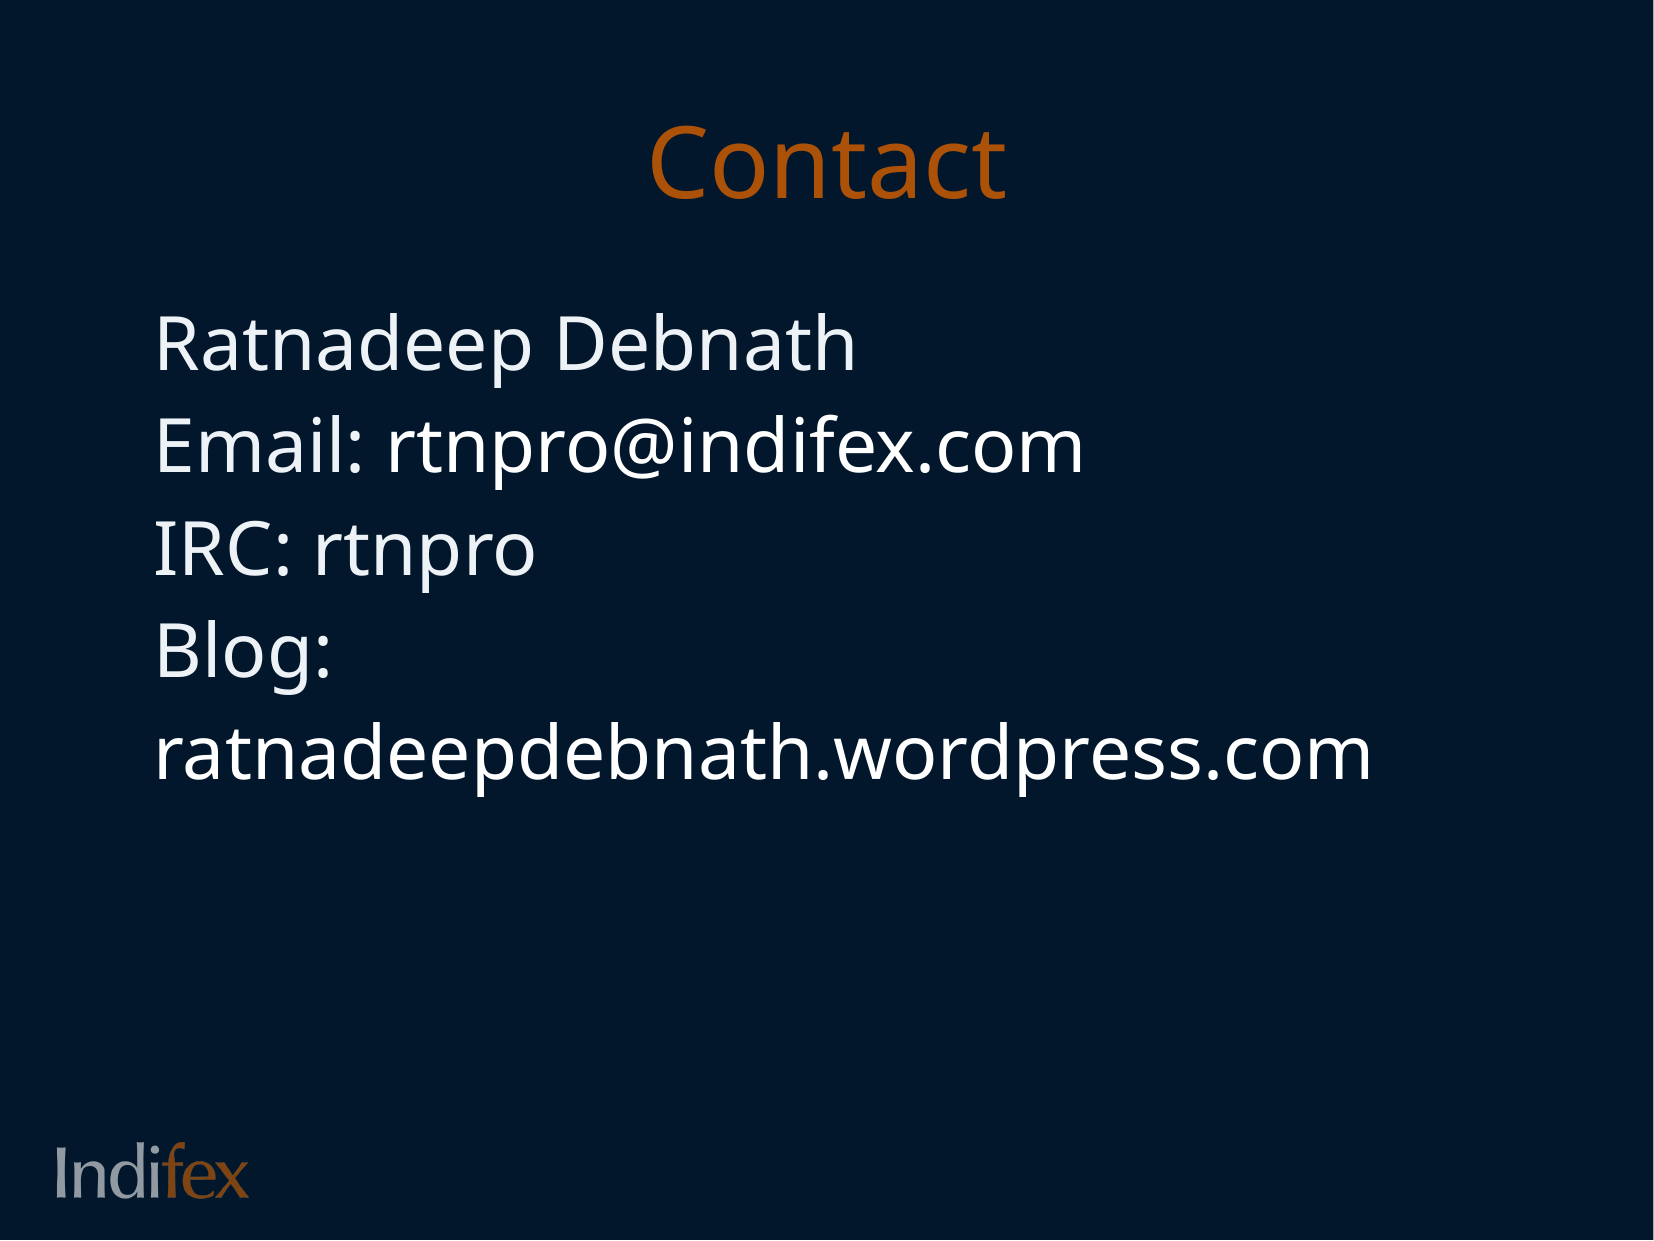

# Contact
Ratnadeep Debnath
Email: rtnpro@indifex.com
IRC: rtnpro
Blog: ratnadeepdebnath.wordpress.com